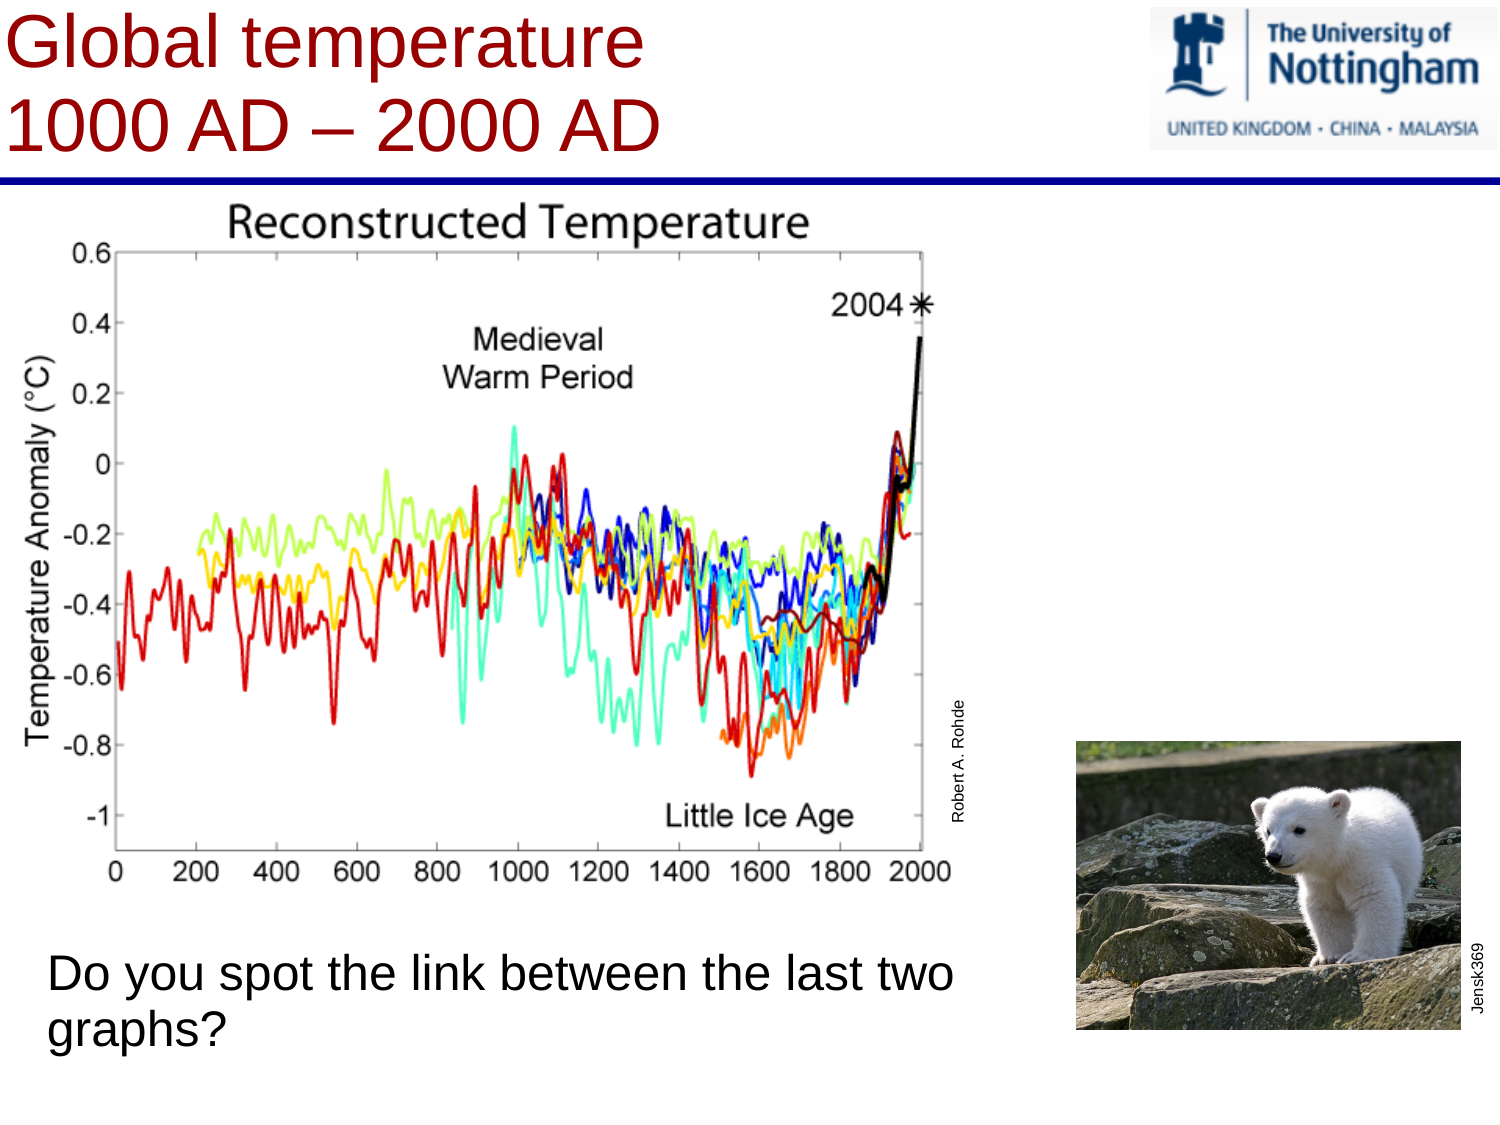

# Global temperature 1000 AD – 2000 AD
 Robert A. Rohde
Jensk369
Do you spot the link between the last two graphs?